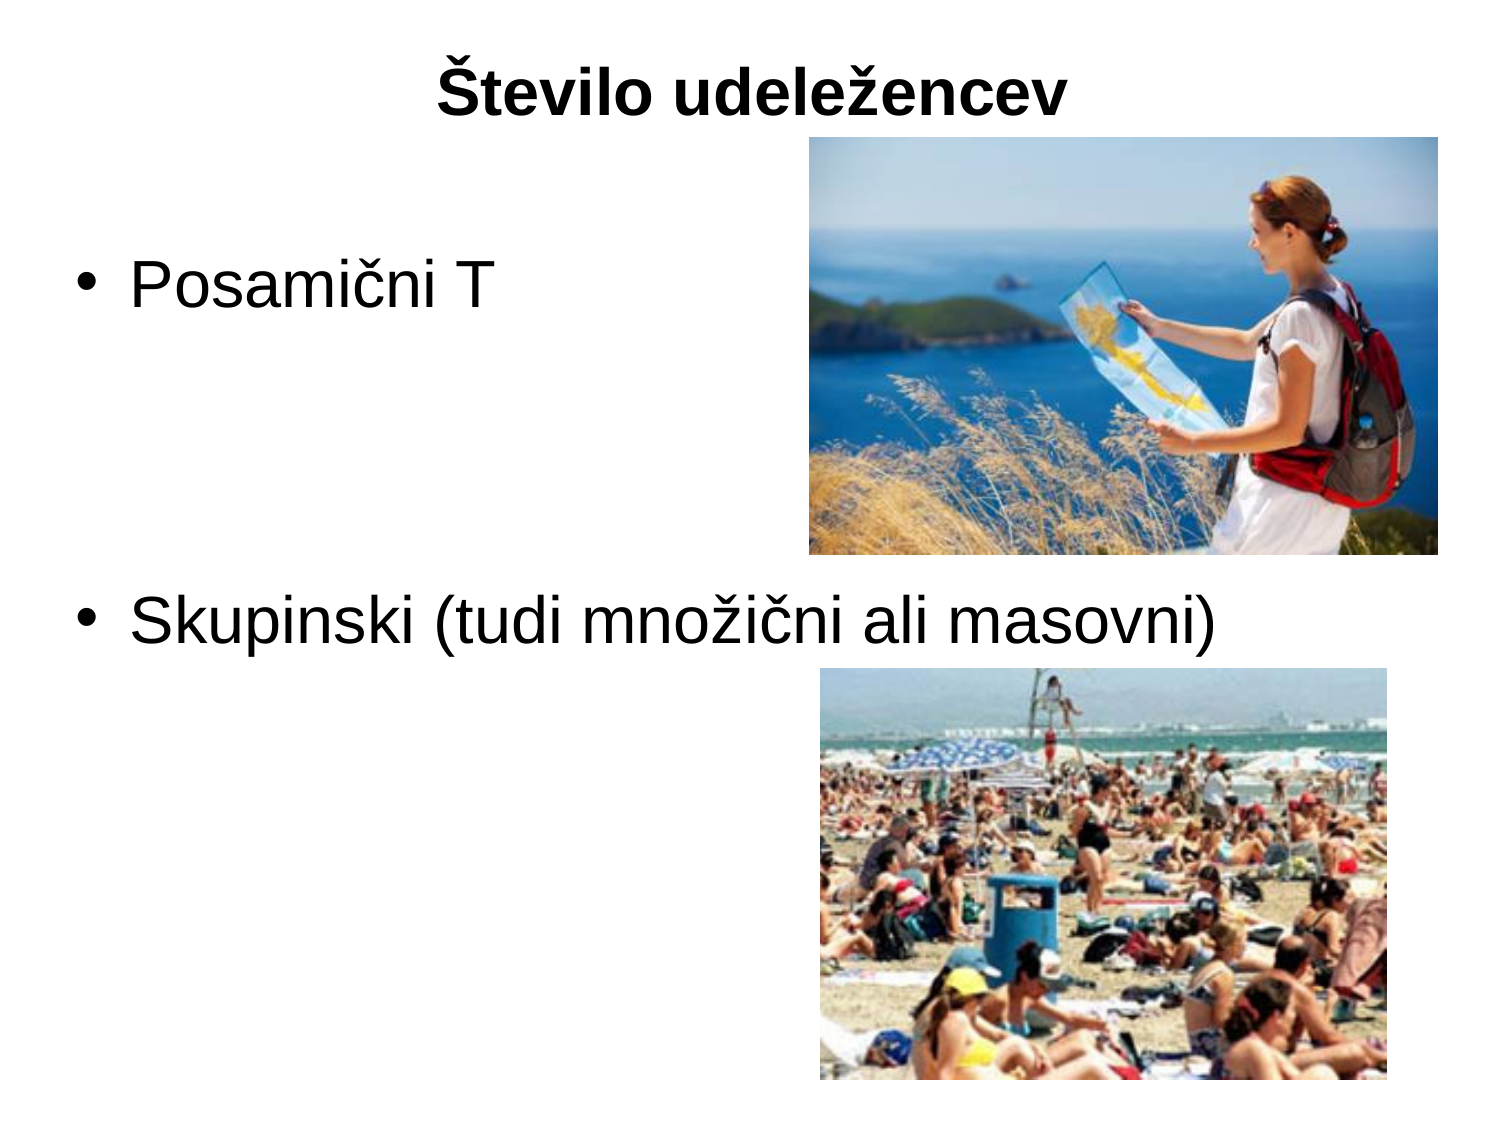

# Število udeležencev
Posamični T
Skupinski (tudi množični ali masovni)‏